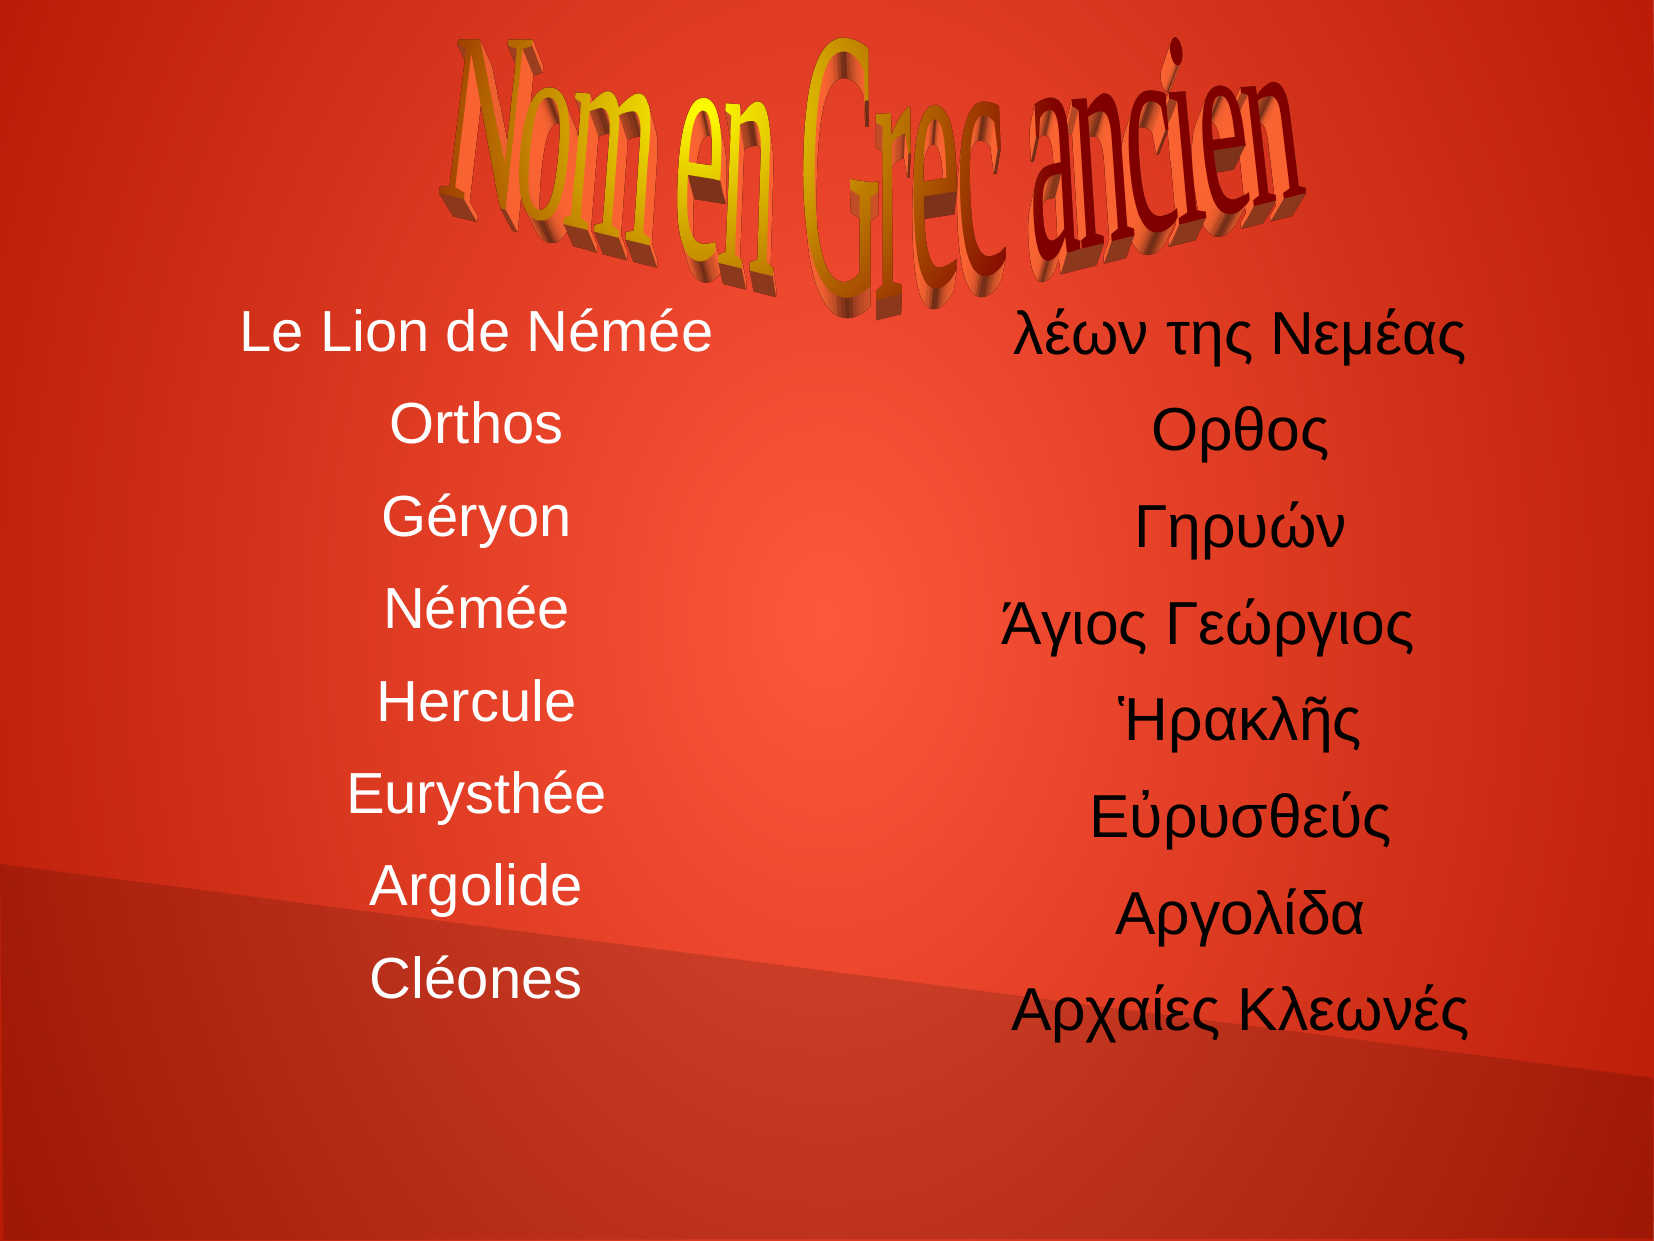

Nom en Grec ancien
# Le Lion de Némée
Orthos
Géryon
Némée
Hercule
Eurysthée
Argolide
Cléones
λέων της Νεμέας
Ορθος
Γηρυών
Άγιος Γεώργιος
Ἡρακλῆς
Εὐρυσθεύς
Αργολίδα
Αρχαίες Κλεωνές